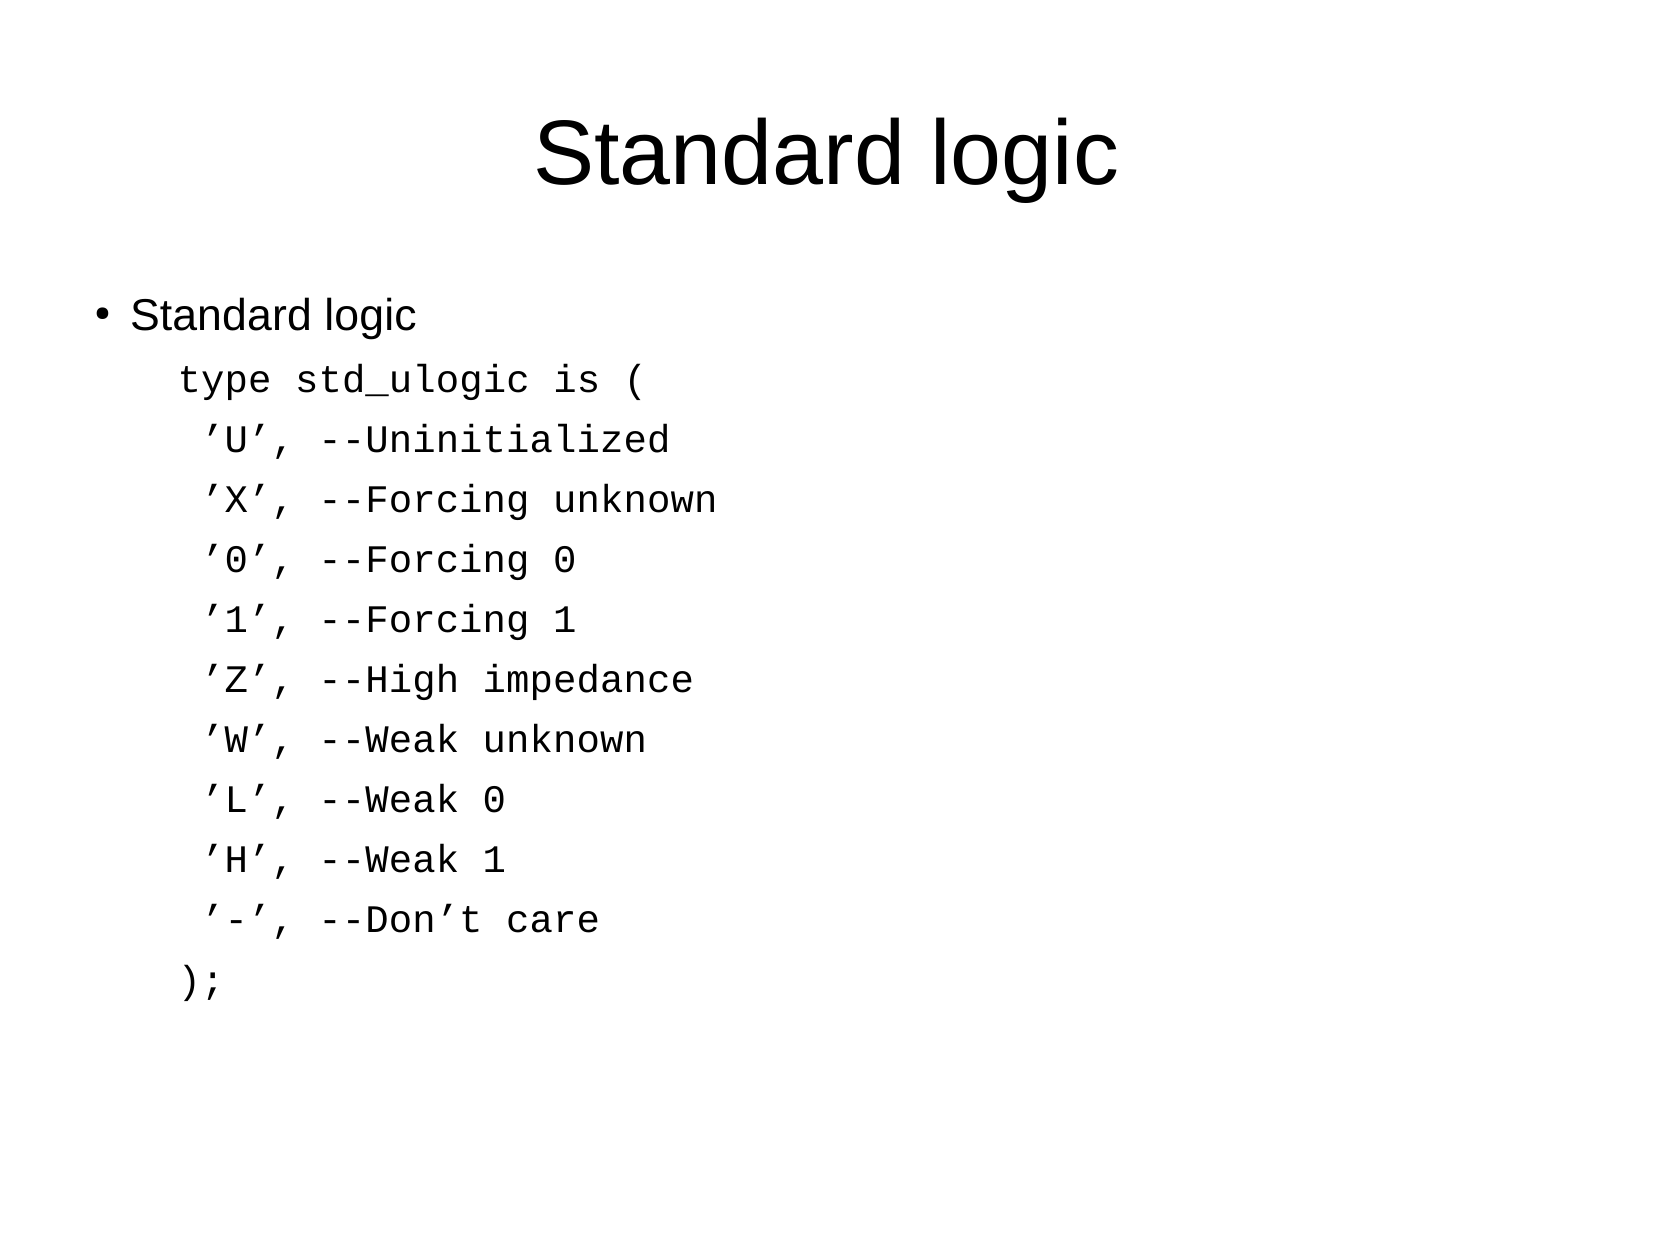

# Standard logic
Standard logic
type std_ulogic is (
 ’U’, --Uninitialized
 ’X’, --Forcing unknown
 ’0’, --Forcing 0
 ’1’, --Forcing 1
 ’Z’, --High impedance
 ’W’, --Weak unknown
 ’L’, --Weak 0
 ’H’, --Weak 1
 ’-’, --Don’t care
);